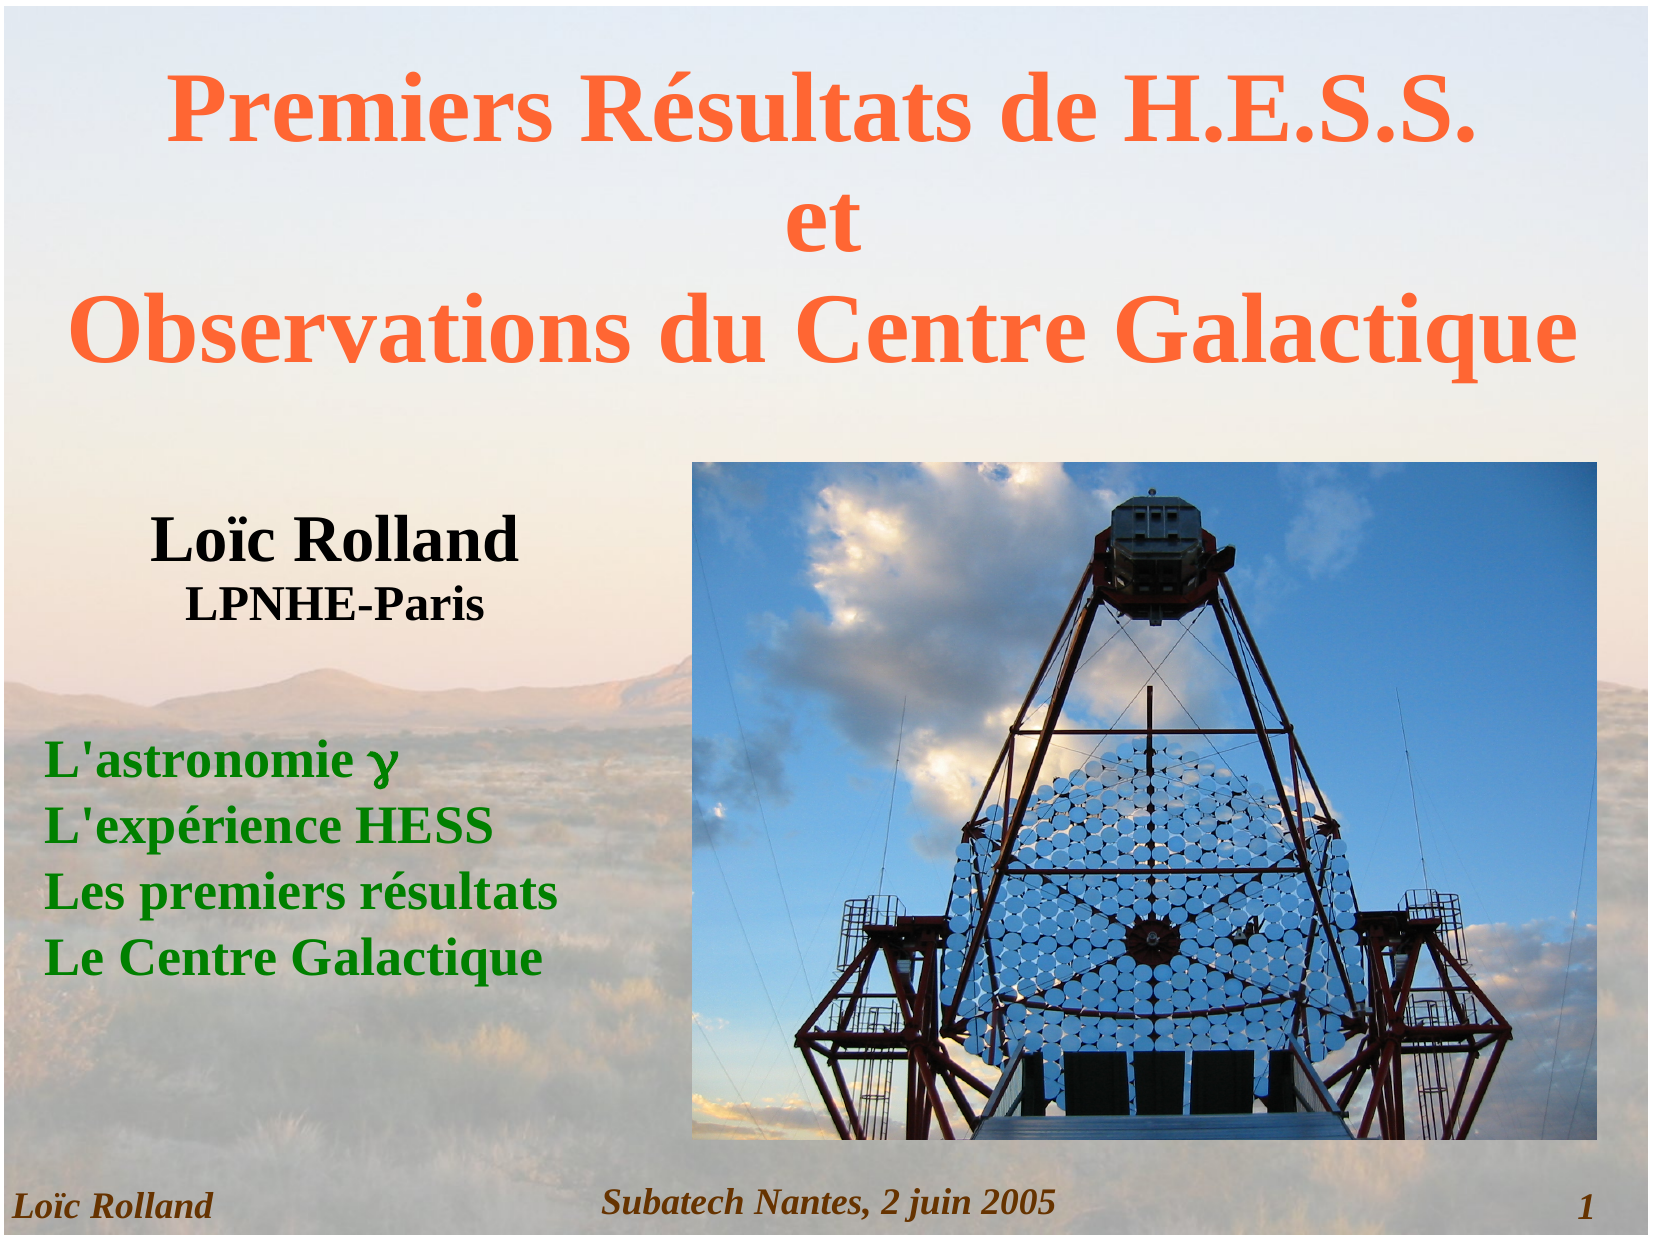

# Premiers Résultats de H.E.S.S. et Observations du Centre Galactique
Loïc Rolland
LPNHE-Paris
L'astronomie 
L'expérience HESS
Les premiers résultats
Le Centre Galactique